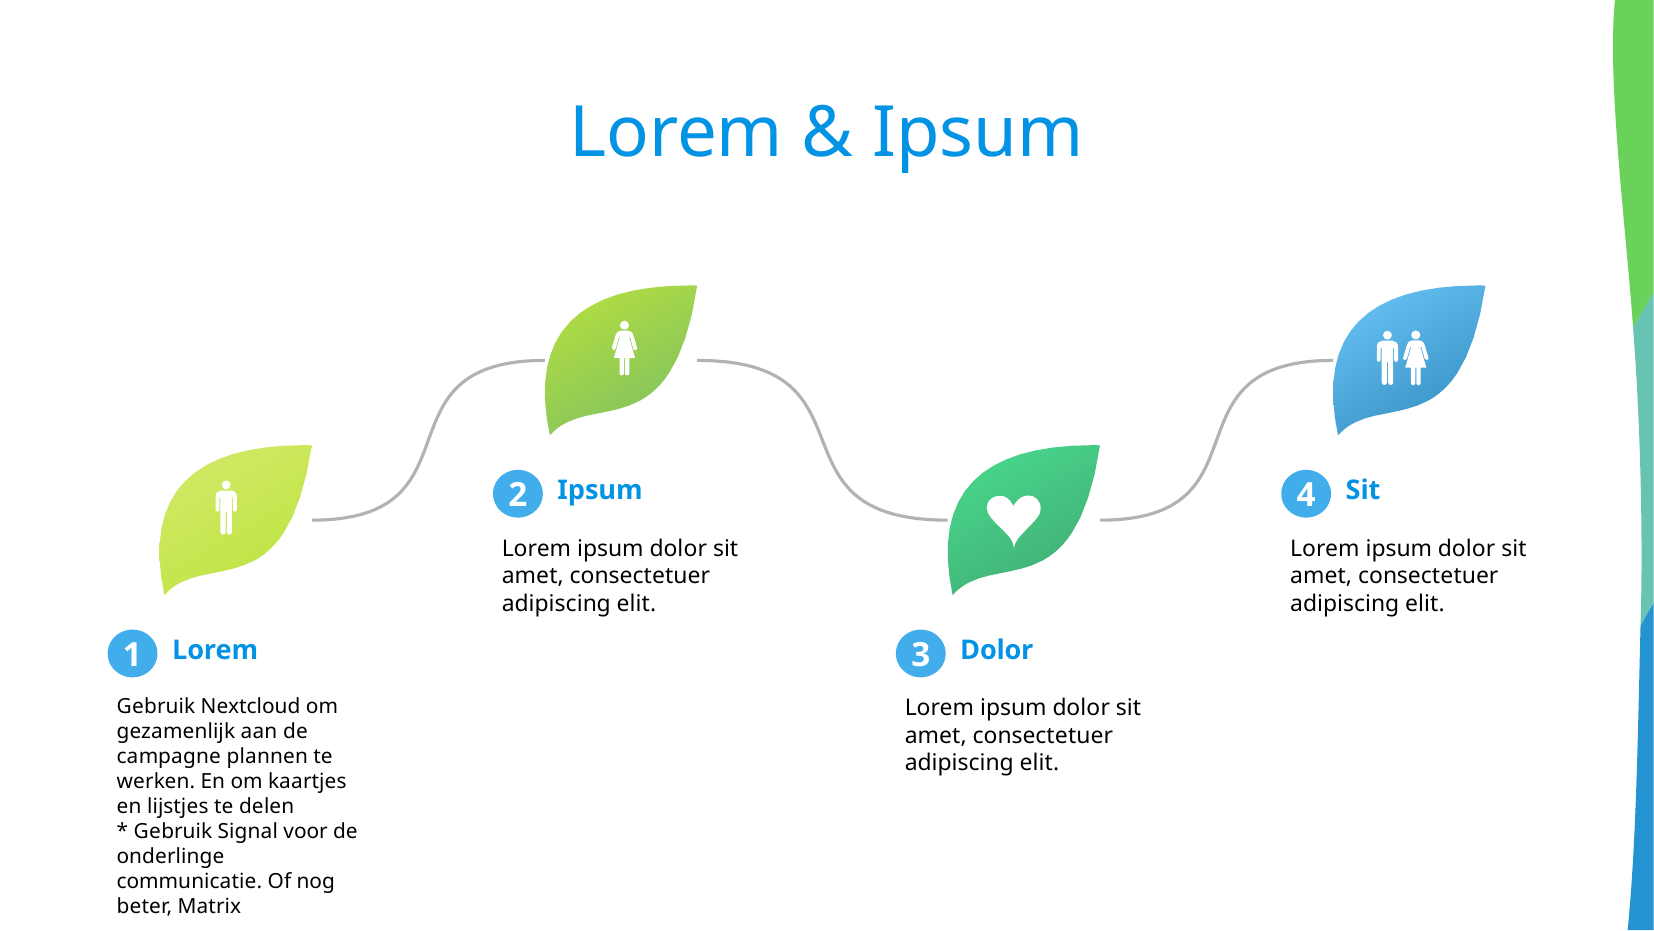

Lorem & Ipsum
Ipsum
Sit
2
4
Lorem ipsum dolor sit amet, consectetuer adipiscing elit.
Lorem ipsum dolor sit amet, consectetuer adipiscing elit.
Lorem
Dolor
1
3
Gebruik Nextcloud om gezamenlijk aan de campagne plannen te werken. En om kaartjes en lijstjes te delen
* Gebruik Signal voor de onderlinge communicatie. Of nog beter, Matrix
Lorem ipsum dolor sit amet, consectetuer adipiscing elit.